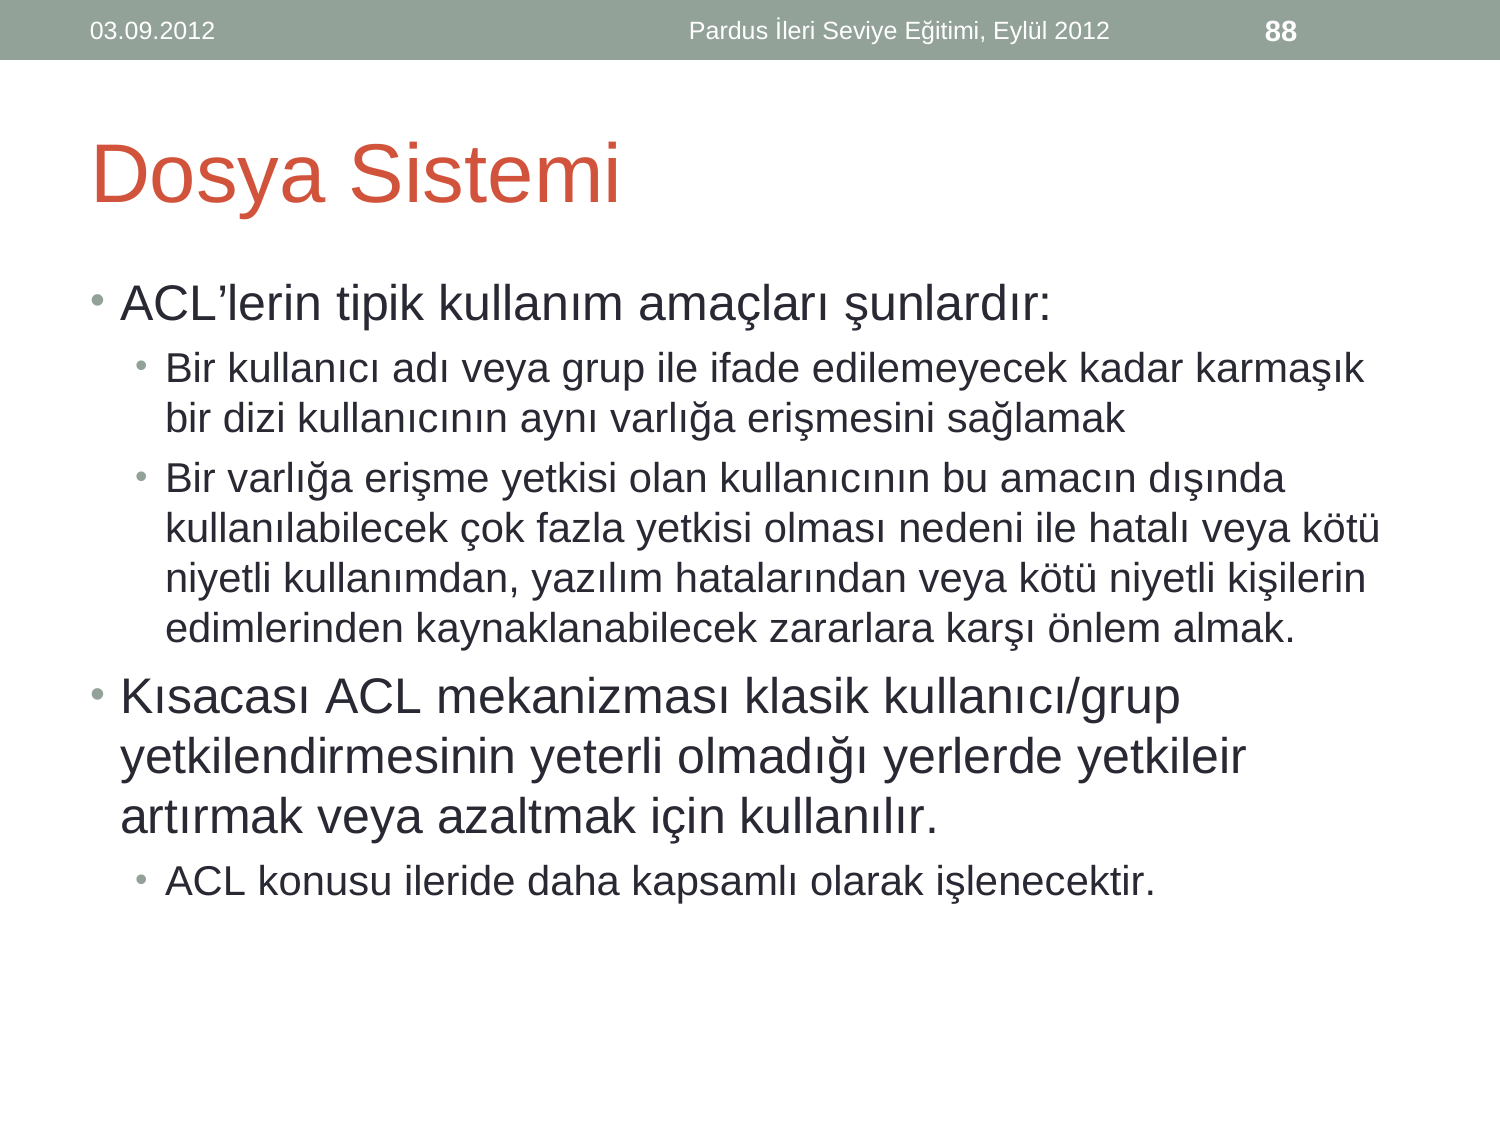

03.09.2012
Pardus İleri Seviye Eğitimi, Eylül 2012
# Dosya Sistemi
ACL’lerin tipik kullanım amaçları şunlardır:
Bir kullanıcı adı veya grup ile ifade edilemeyecek kadar karmaşık bir dizi kullanıcının aynı varlığa erişmesini sağlamak
Bir varlığa erişme yetkisi olan kullanıcının bu amacın dışında kullanılabilecek çok fazla yetkisi olması nedeni ile hatalı veya kötü niyetli kullanımdan, yazılım hatalarından veya kötü niyetli kişilerin edimlerinden kaynaklanabilecek zararlara karşı önlem almak.
Kısacası ACL mekanizması klasik kullanıcı/grup yetkilendirmesinin yeterli olmadığı yerlerde yetkileir artırmak veya azaltmak için kullanılır.
ACL konusu ileride daha kapsamlı olarak işlenecektir.